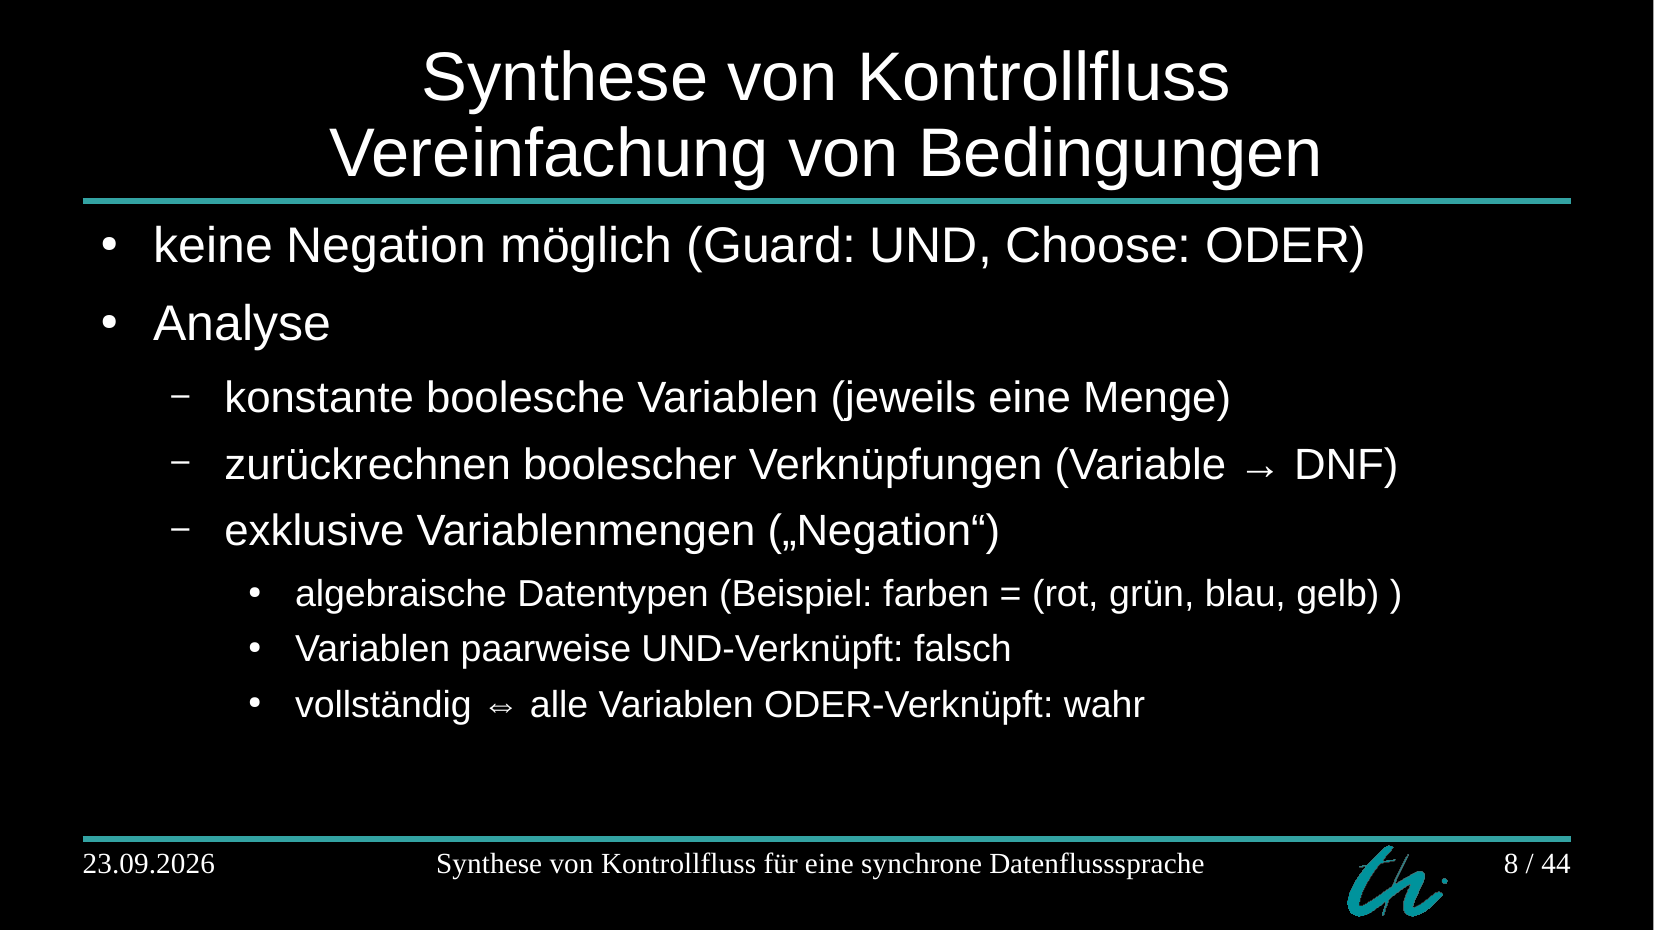

# Synthese von Kontrollfluss Vereinfachung von Bedingungen
keine Negation möglich (Guard: UND, Choose: ODER)
Analyse
konstante boolesche Variablen (jeweils eine Menge)
zurückrechnen boolescher Verknüpfungen (Variable → DNF)
exklusive Variablenmengen („Negation“)
algebraische Datentypen (Beispiel: farben = (rot, grün, blau, gelb) )
Variablen paarweise UND-Verknüpft: falsch
vollständig ⇔ alle Variablen ODER-Verknüpft: wahr
Synthese von Kontrollfluss für eine synchrone Datenflusssprache
8